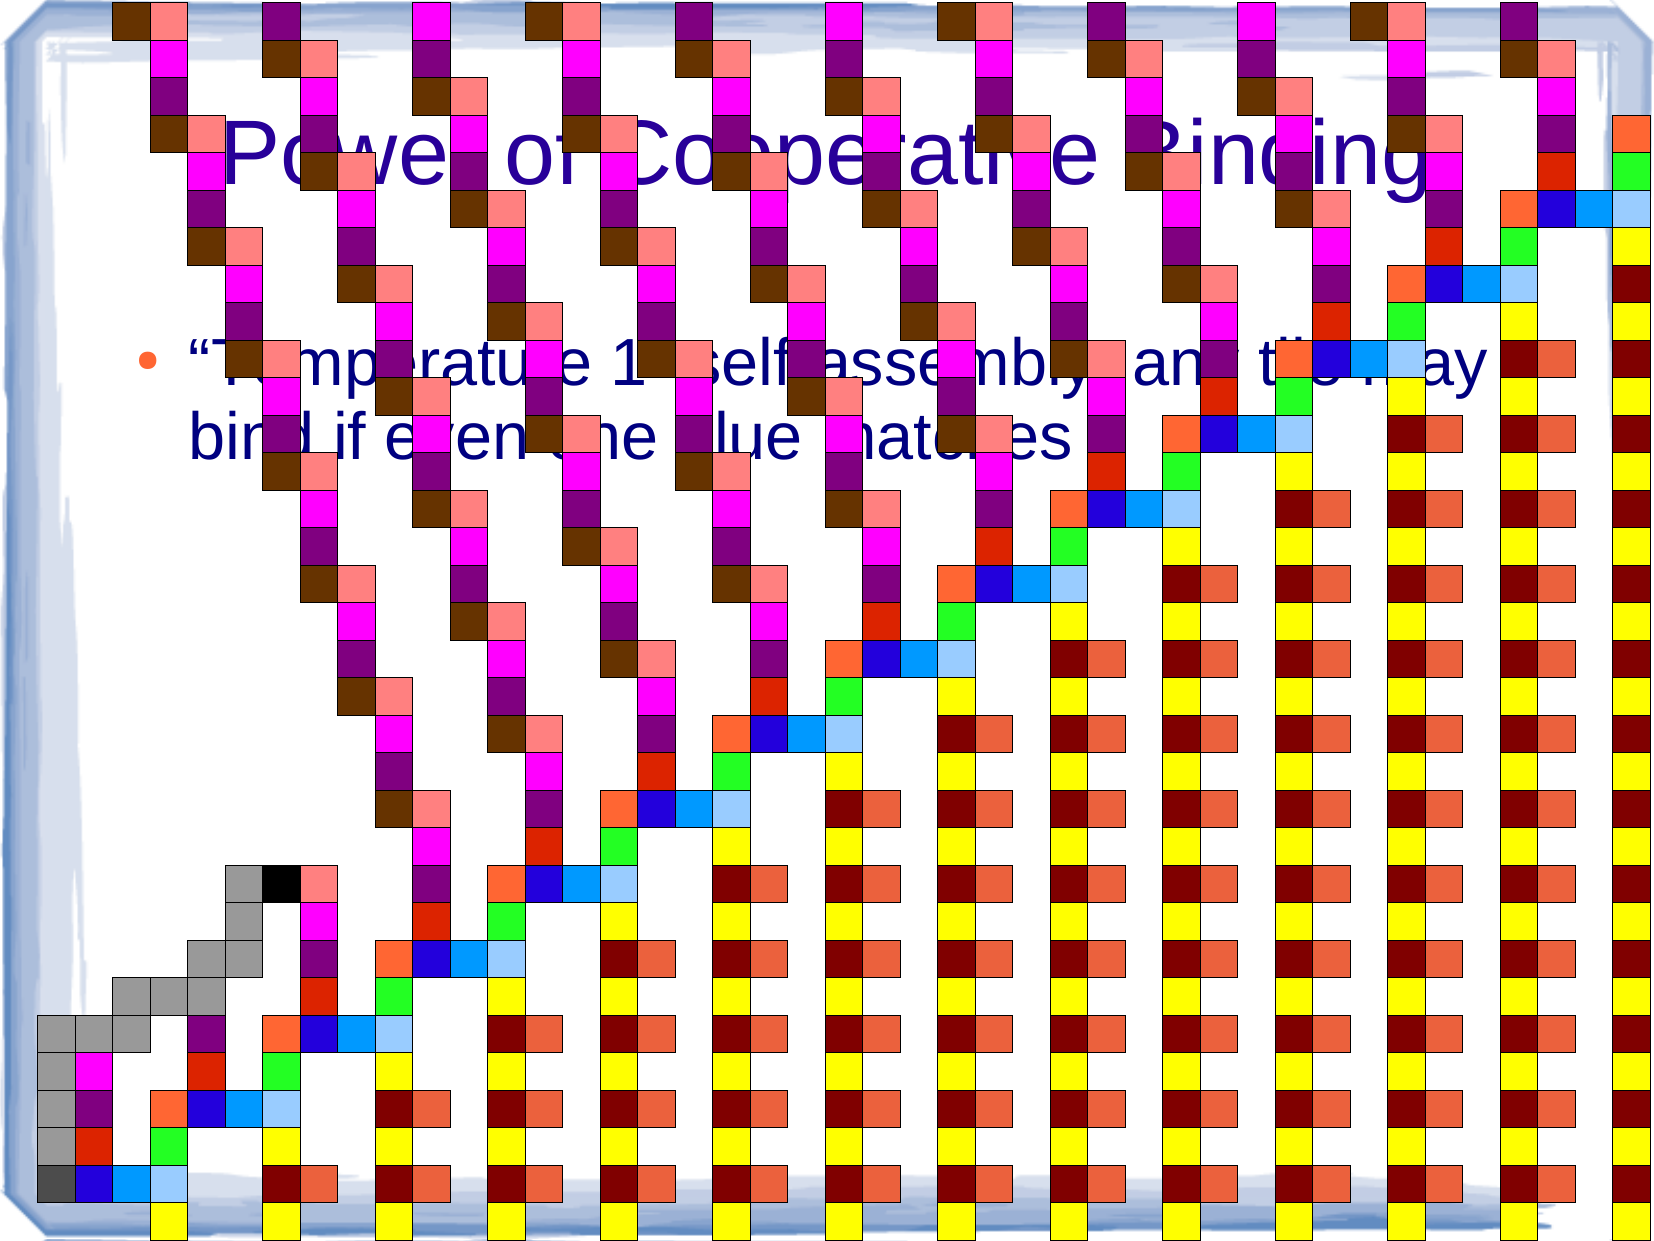

# Power of Cooperative Binding
“Temperature 1” self-assembly: any tile may bind if even one glue matches